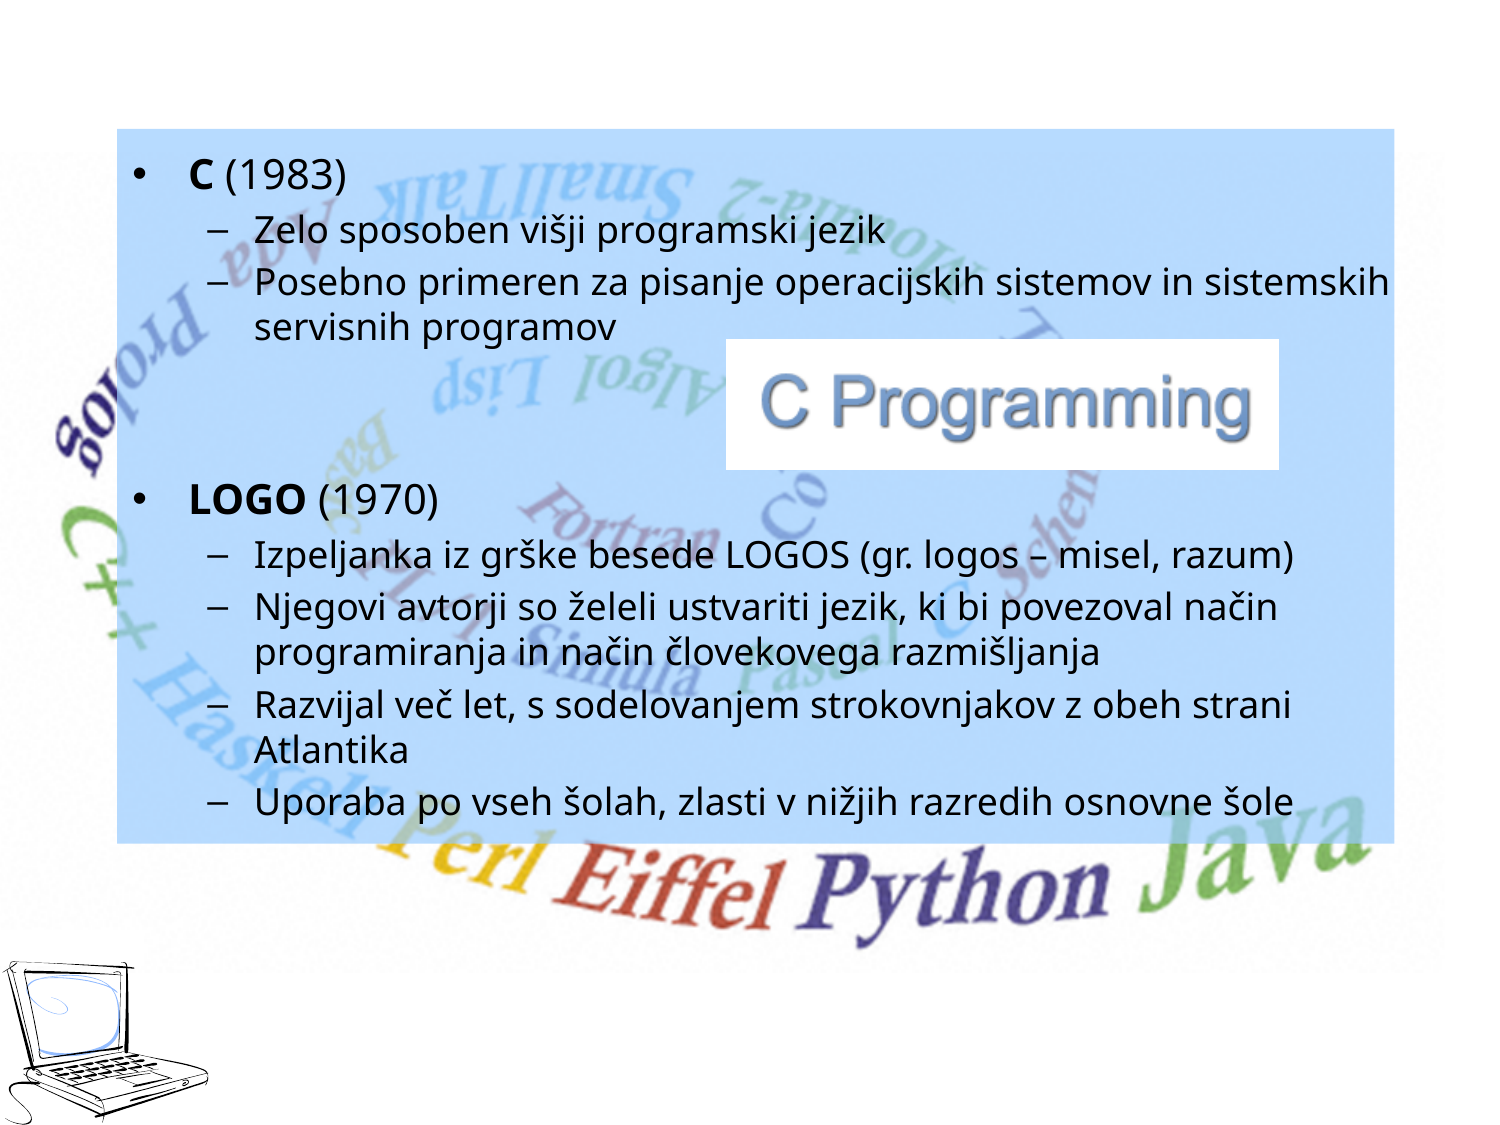

#
C (1983)
Zelo sposoben višji programski jezik
Posebno primeren za pisanje operacijskih sistemov in sistemskih servisnih programov
LOGO (1970)
Izpeljanka iz grške besede LOGOS (gr. logos – misel, razum)
Njegovi avtorji so želeli ustvariti jezik, ki bi povezoval način programiranja in način človekovega razmišljanja
Razvijal več let, s sodelovanjem strokovnjakov z obeh strani Atlantika
Uporaba po vseh šolah, zlasti v nižjih razredih osnovne šole